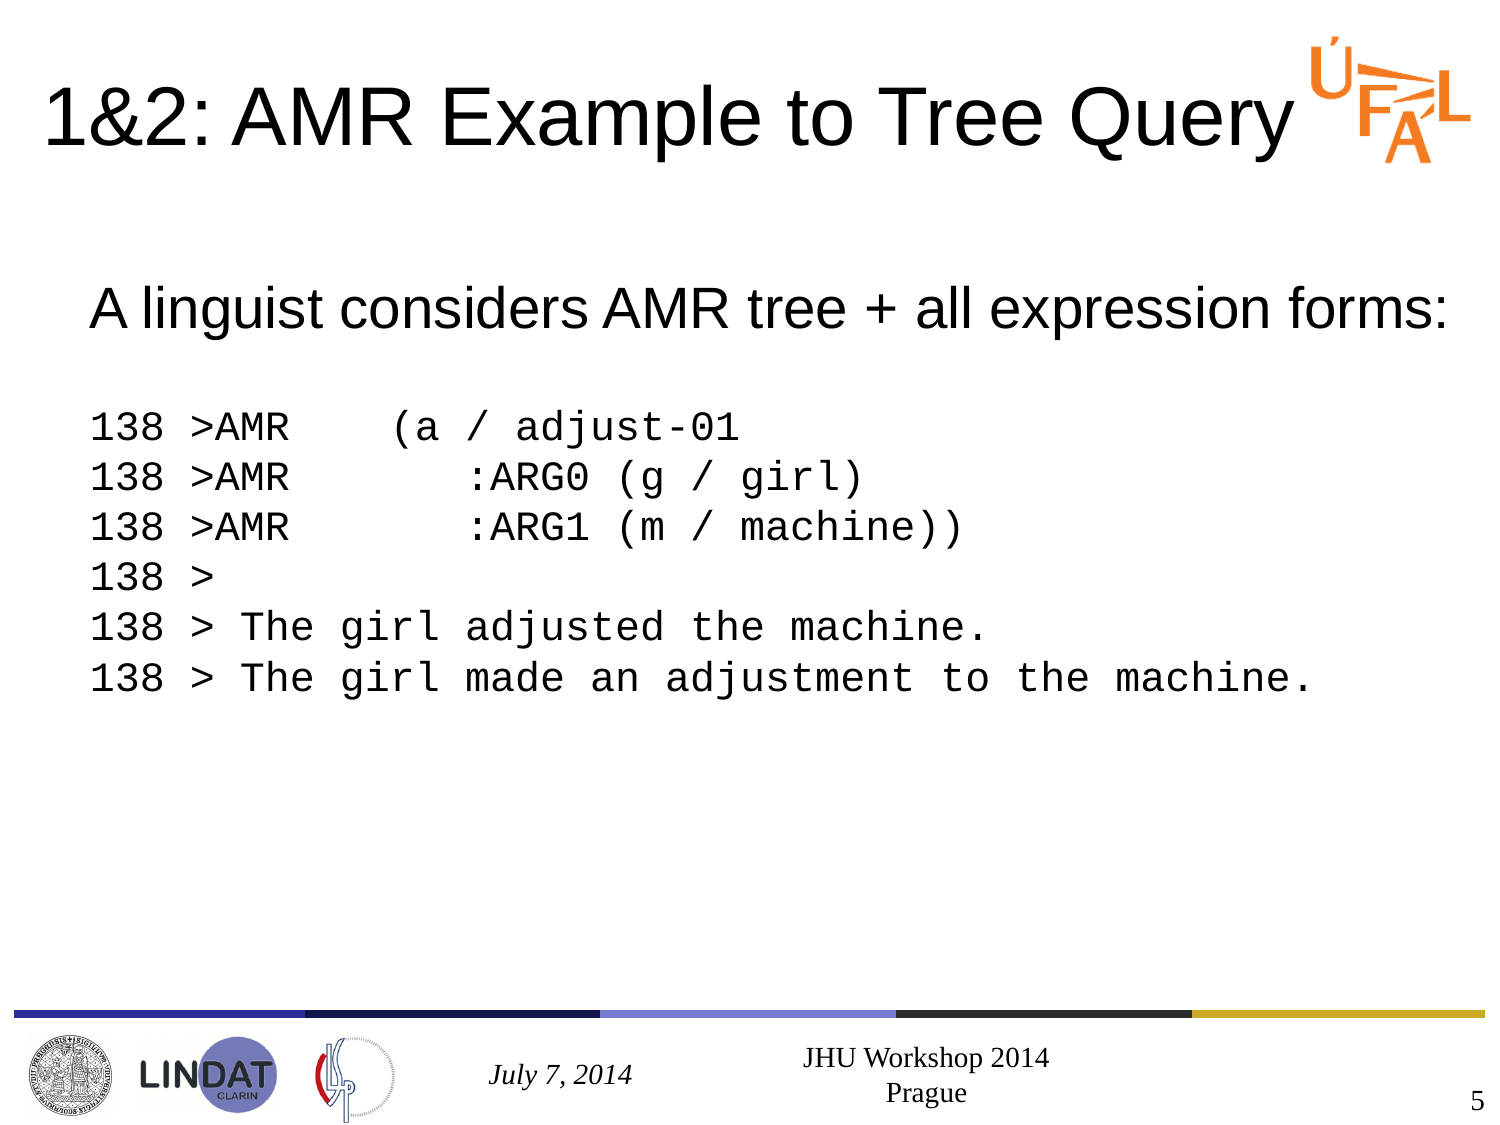

# 1&2: AMR Example to Tree Query
A linguist considers AMR tree + all expression forms:
138 >AMR (a / adjust-01
138 >AMR :ARG0 (g / girl)
138 >AMR :ARG1 (m / machine))
138 >
138 > The girl adjusted the machine.
138 > The girl made an adjustment to the machine.
JHU Workshop 2014 Prague
July 7, 2014